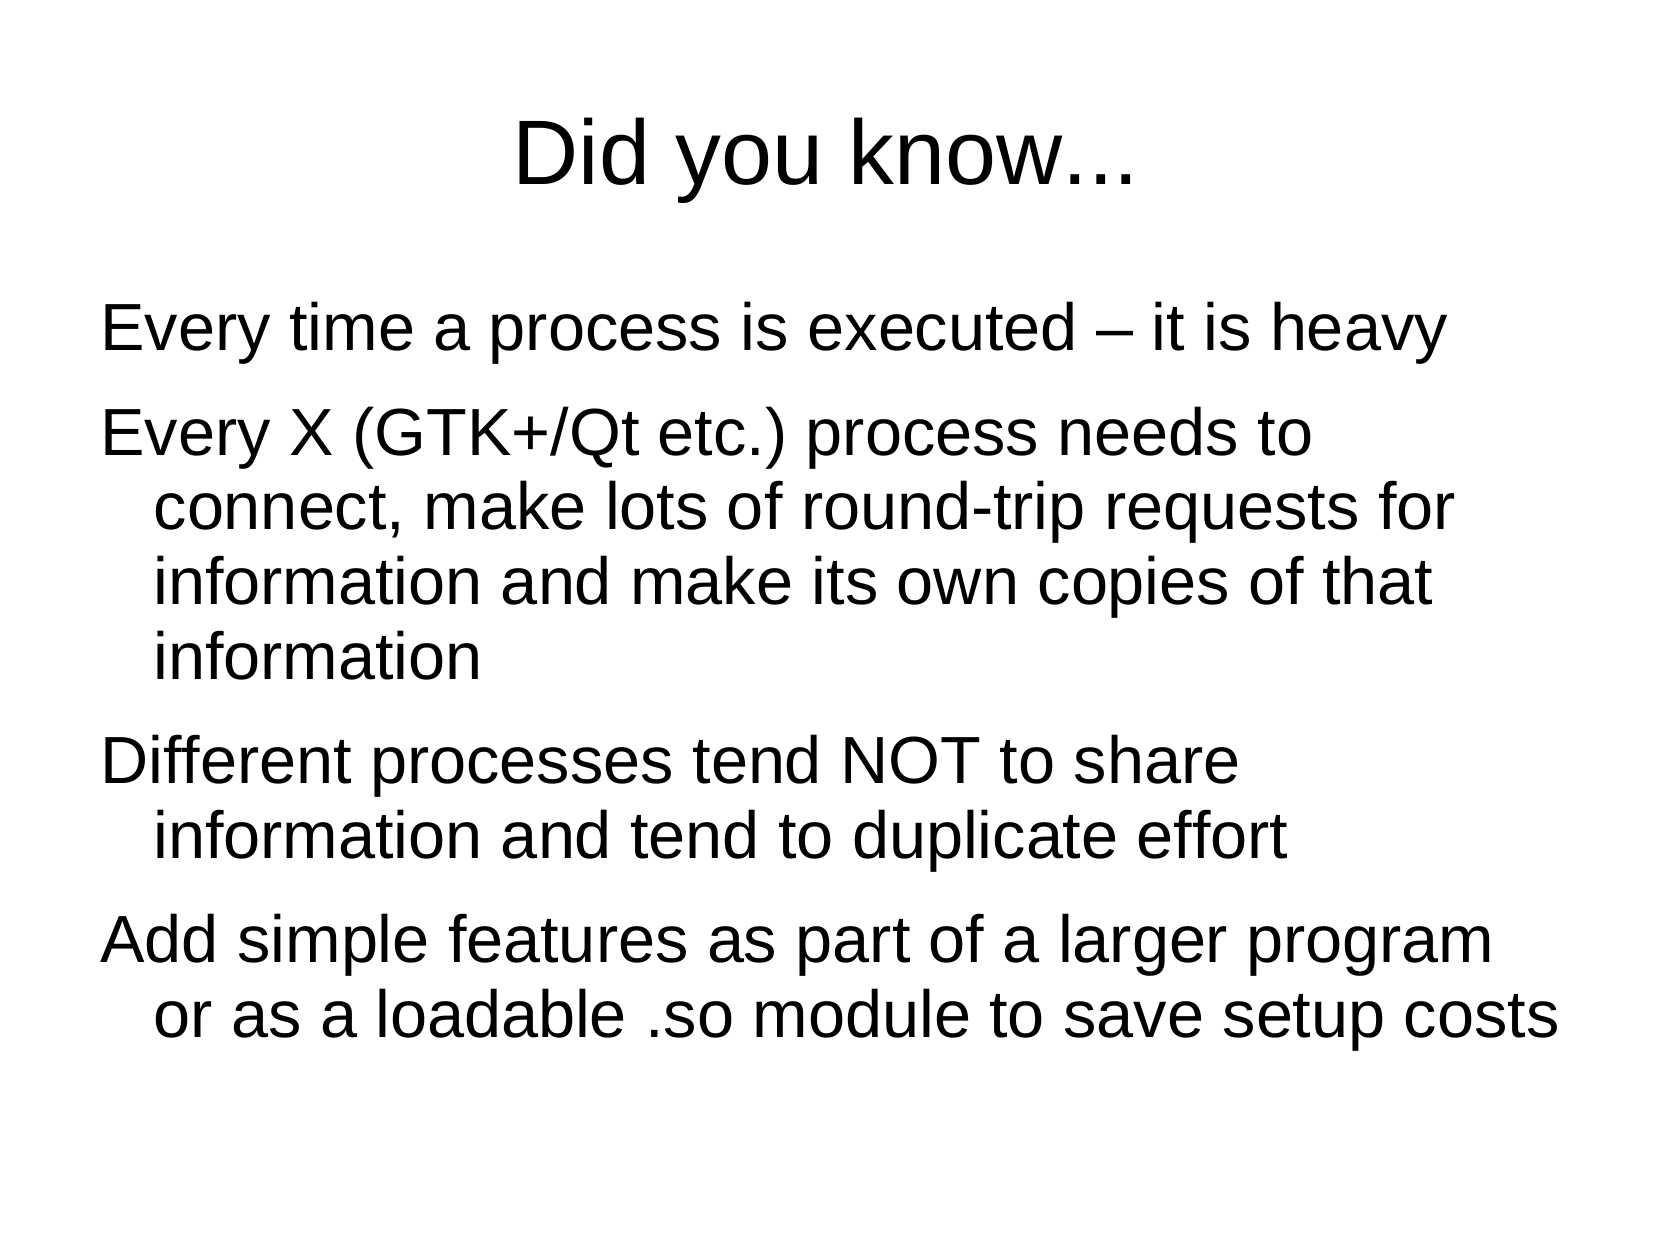

# Did you know...
Every time a process is executed – it is heavy
Every X (GTK+/Qt etc.) process needs to connect, make lots of round-trip requests for information and make its own copies of that information
Different processes tend NOT to share information and tend to duplicate effort
Add simple features as part of a larger program or as a loadable .so module to save setup costs